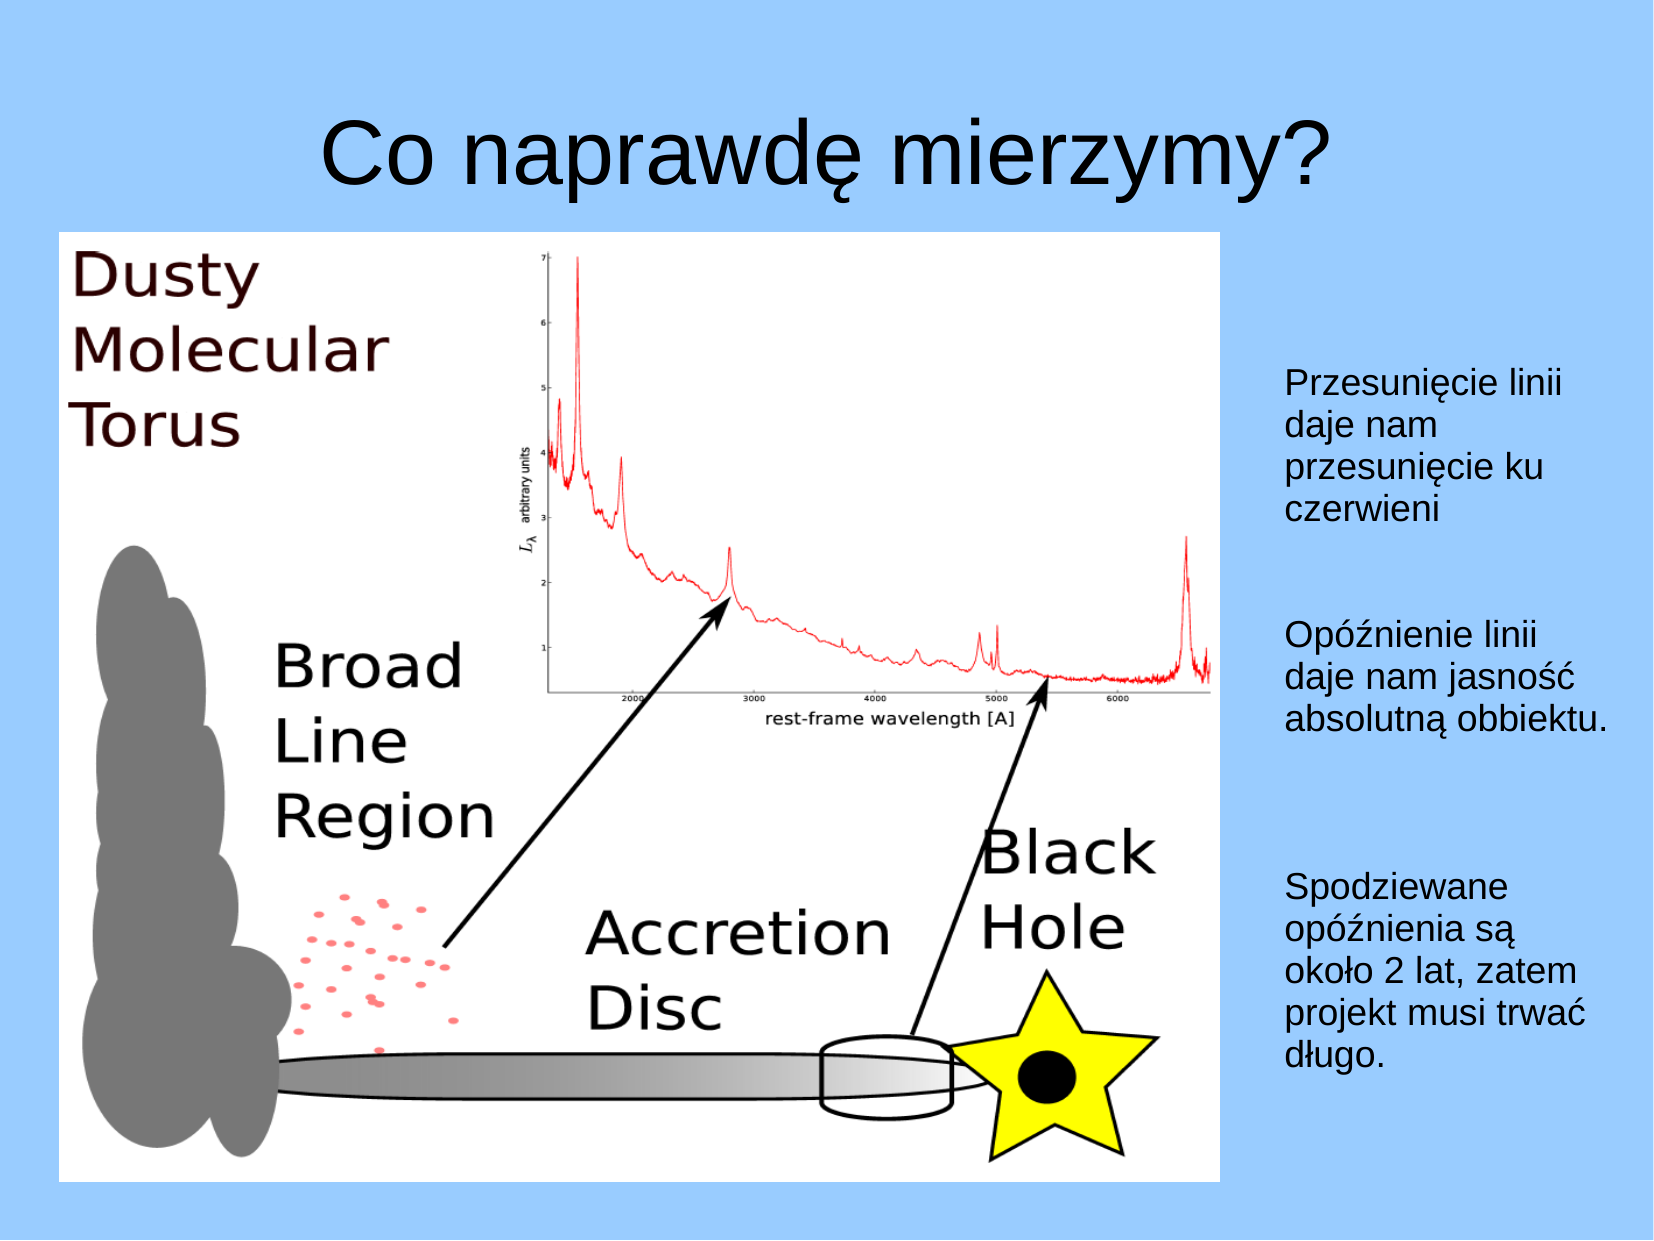

# Co naprawdę mierzymy?
Przesunięcie linii daje nam przesunięcie ku czerwieni
Opóźnienie linii daje nam jasność absolutną obbiektu.
Spodziewane opóźnienia są około 2 lat, zatem projekt musi trwać długo.